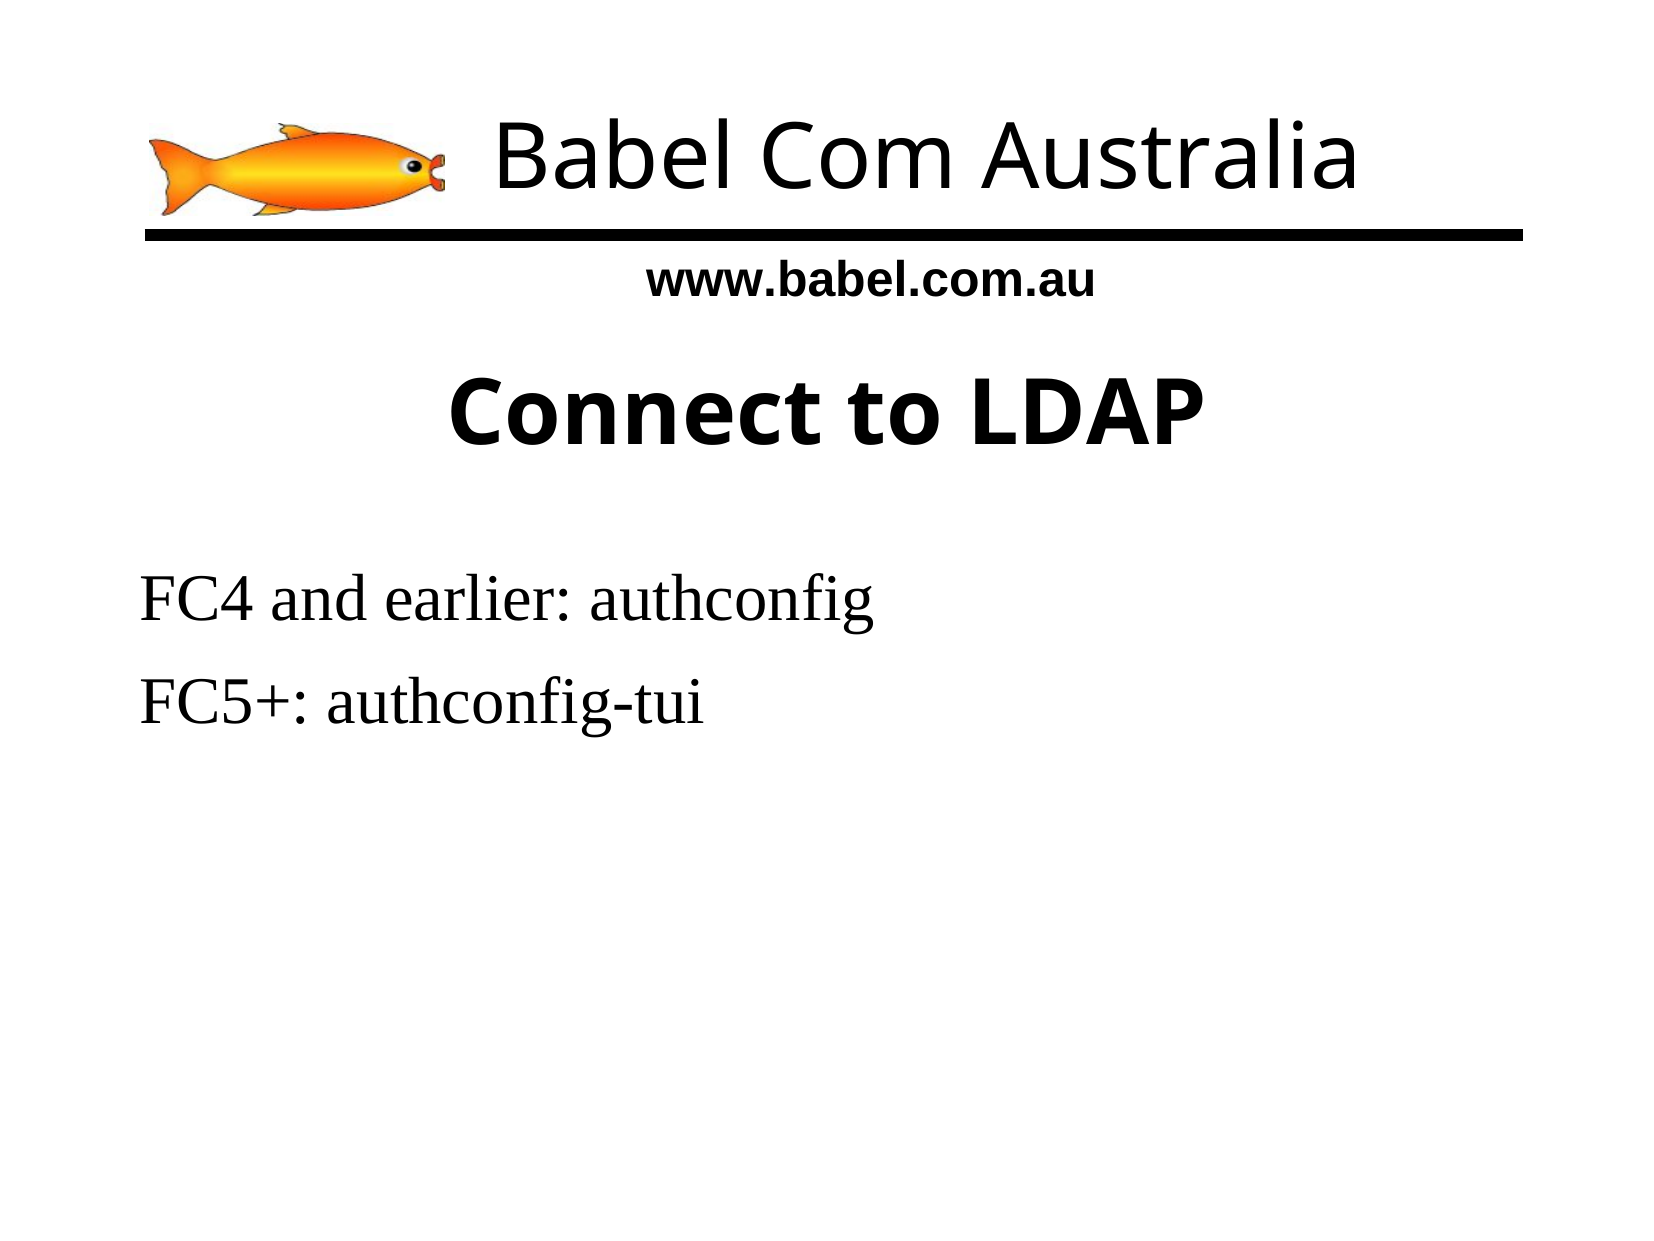

# Connect to LDAP
FC4 and earlier: authconfig
FC5+: authconfig-tui